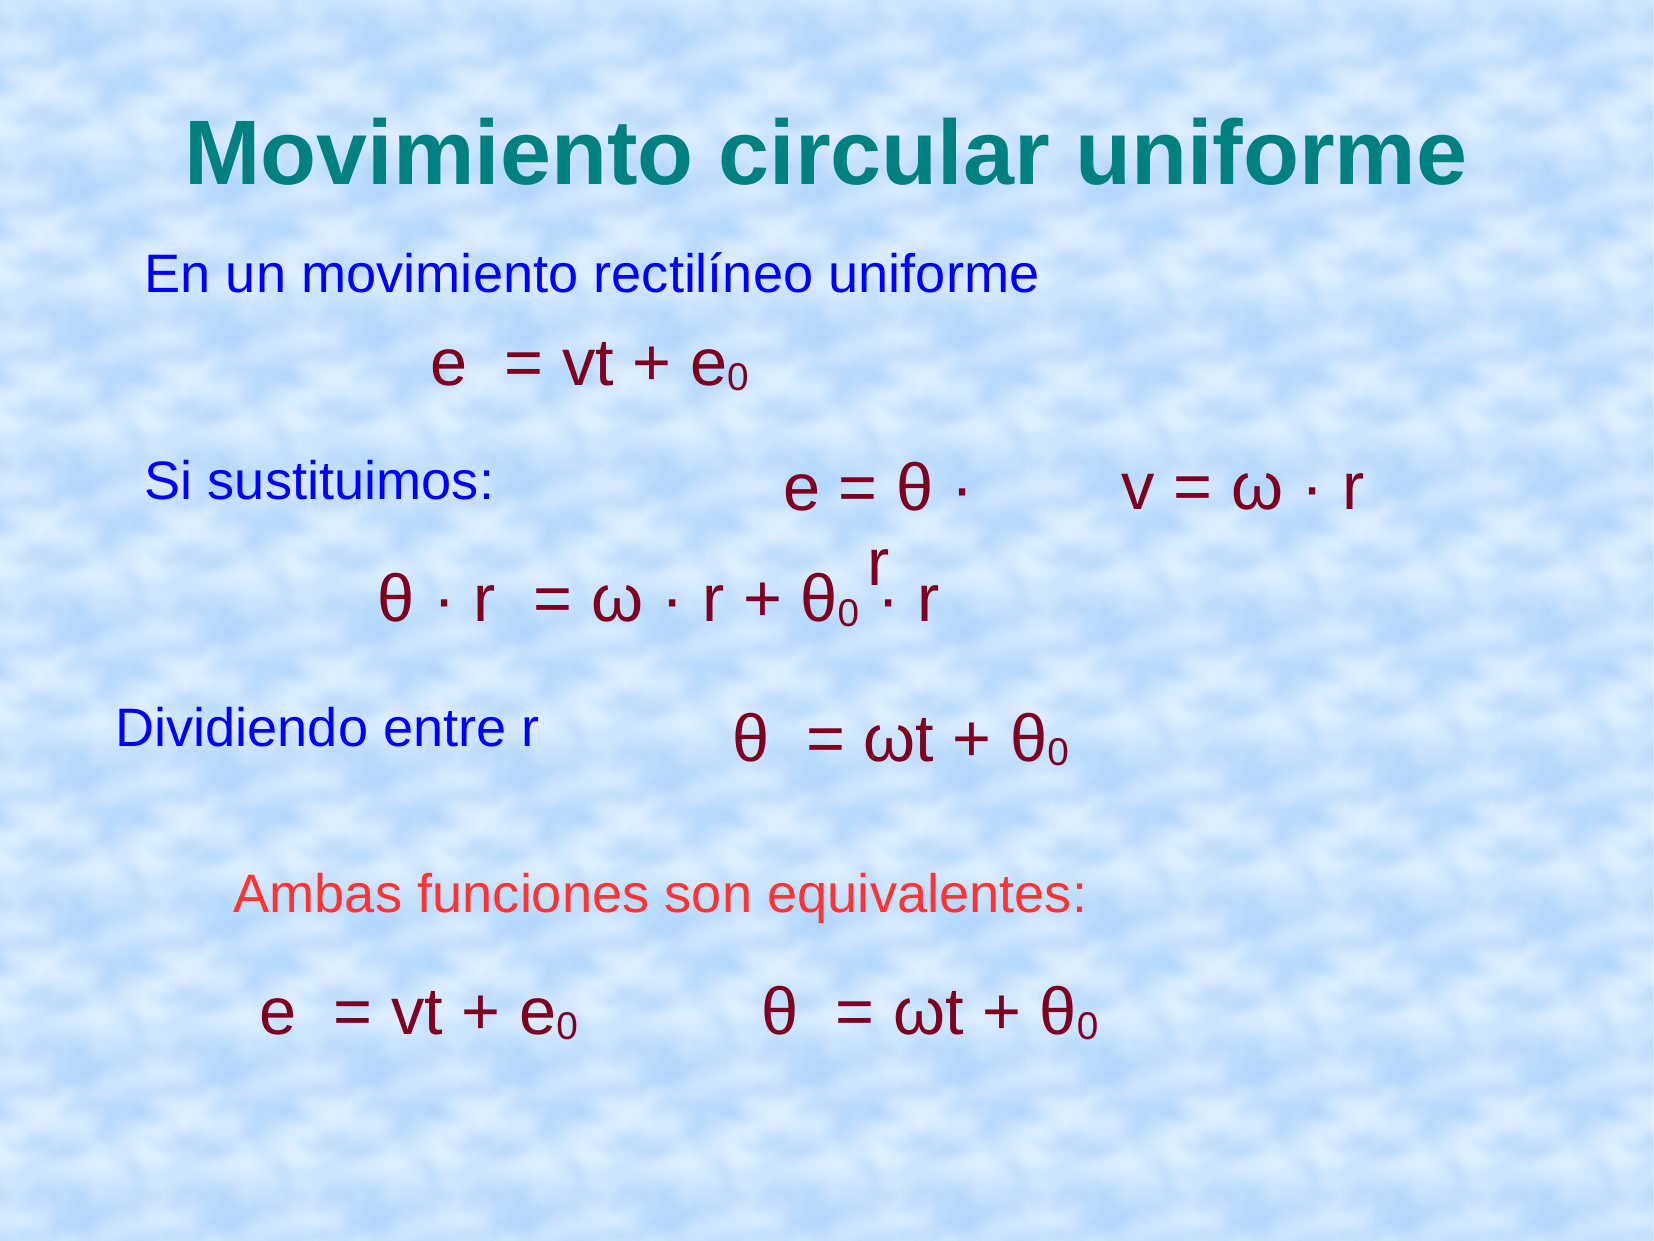

# Movimiento circular uniforme
En un movimiento rectilíneo uniforme
e = vt + e0
v = ω · r
Si sustituimos:
e = θ · r
θ · r = ω · r + θ0 · r
Dividiendo entre r
θ = ωt + θ0
Ambas funciones son equivalentes:
e = vt + e0
θ = ωt + θ0
la relación entre ω y el periodo T es
ω = 2π/T
la relación entre ω y el periodo T es
ω = 2π/T
la relación entre ω y el periodo T es
ω = 2π/T